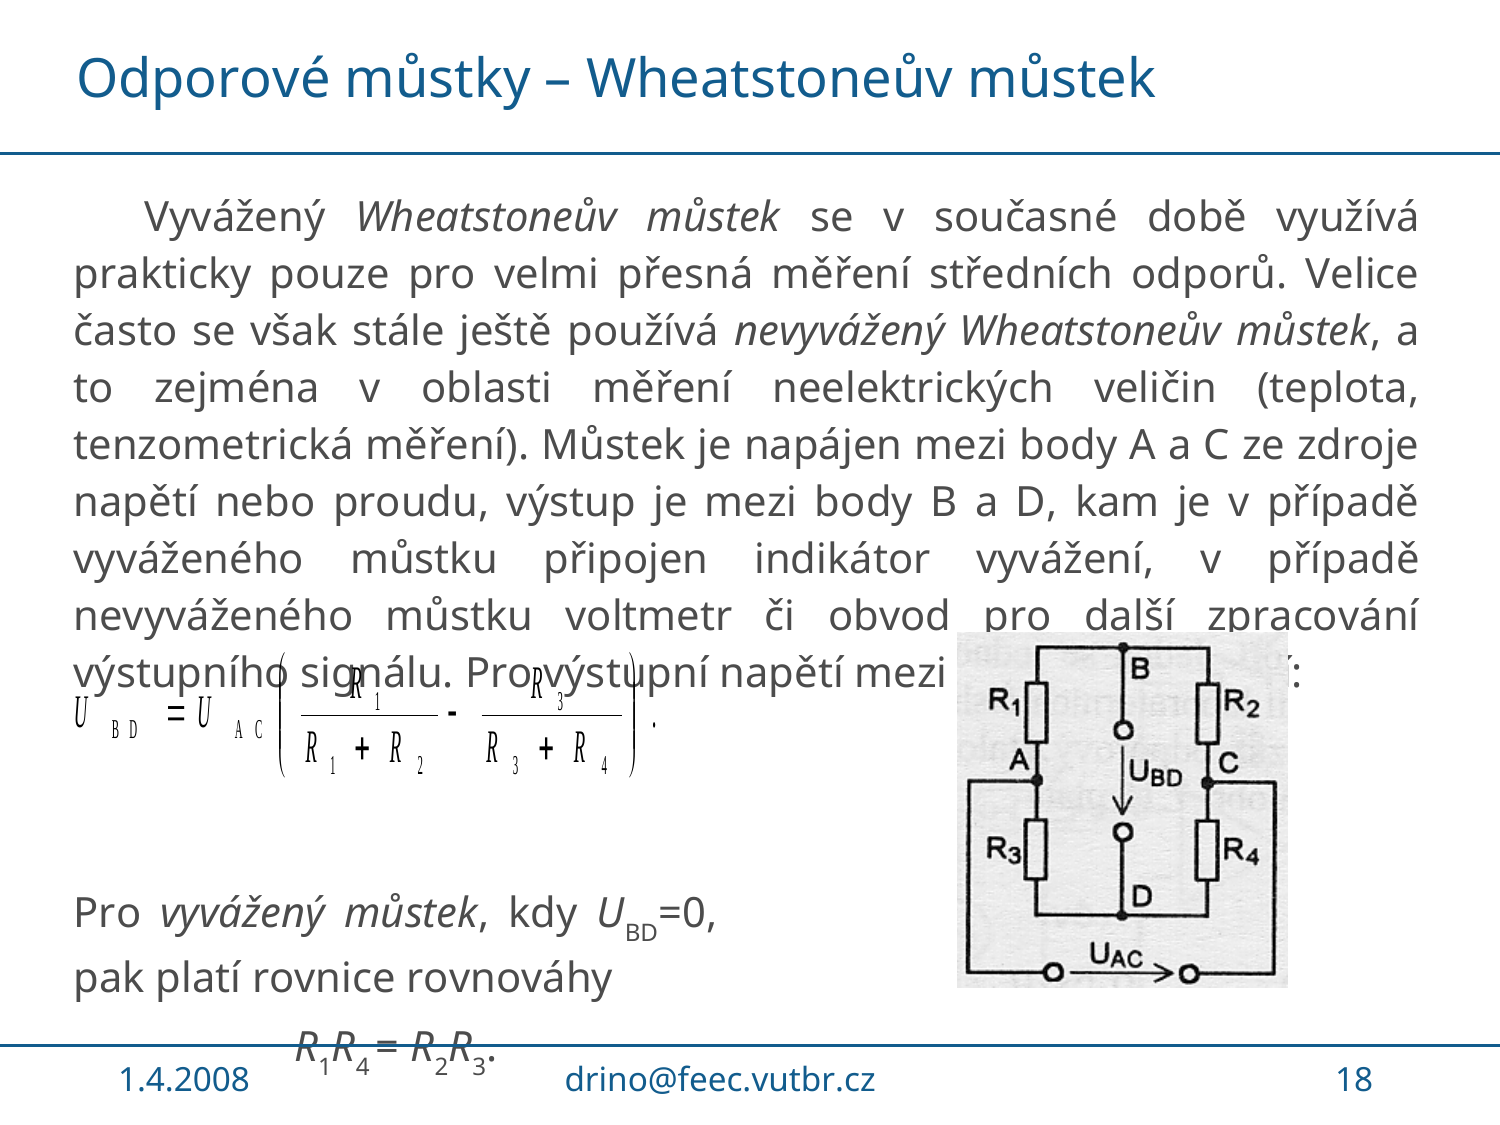

# Odporové můstky – Wheatstoneův můstek
Vyvážený Wheatstoneův můstek se v současné době využívá prakticky pouze pro velmi přesná měření středních odporů. Velice často se však stále ještě používá nevyvážený Wheatstoneův můstek, a to zejména v oblasti měření neelektrických veličin (teplota, tenzometrická měření). Můstek je napájen mezi body A a C ze zdroje napětí nebo proudu, výstup je mezi body B a D, kam je v případě vyváženého můstku připojen indikátor vyvážení, v případě nevyváženého můstku voltmetr či obvod pro další zpracování výstupního signálu. Pro výstupní napětí mezi těmito body platí:
Pro vyvážený můstek, kdy UBD=0, pak platí rovnice rovnováhy
R1R4 = R2R3.
1.4.2008
drino@feec.vutbr.cz